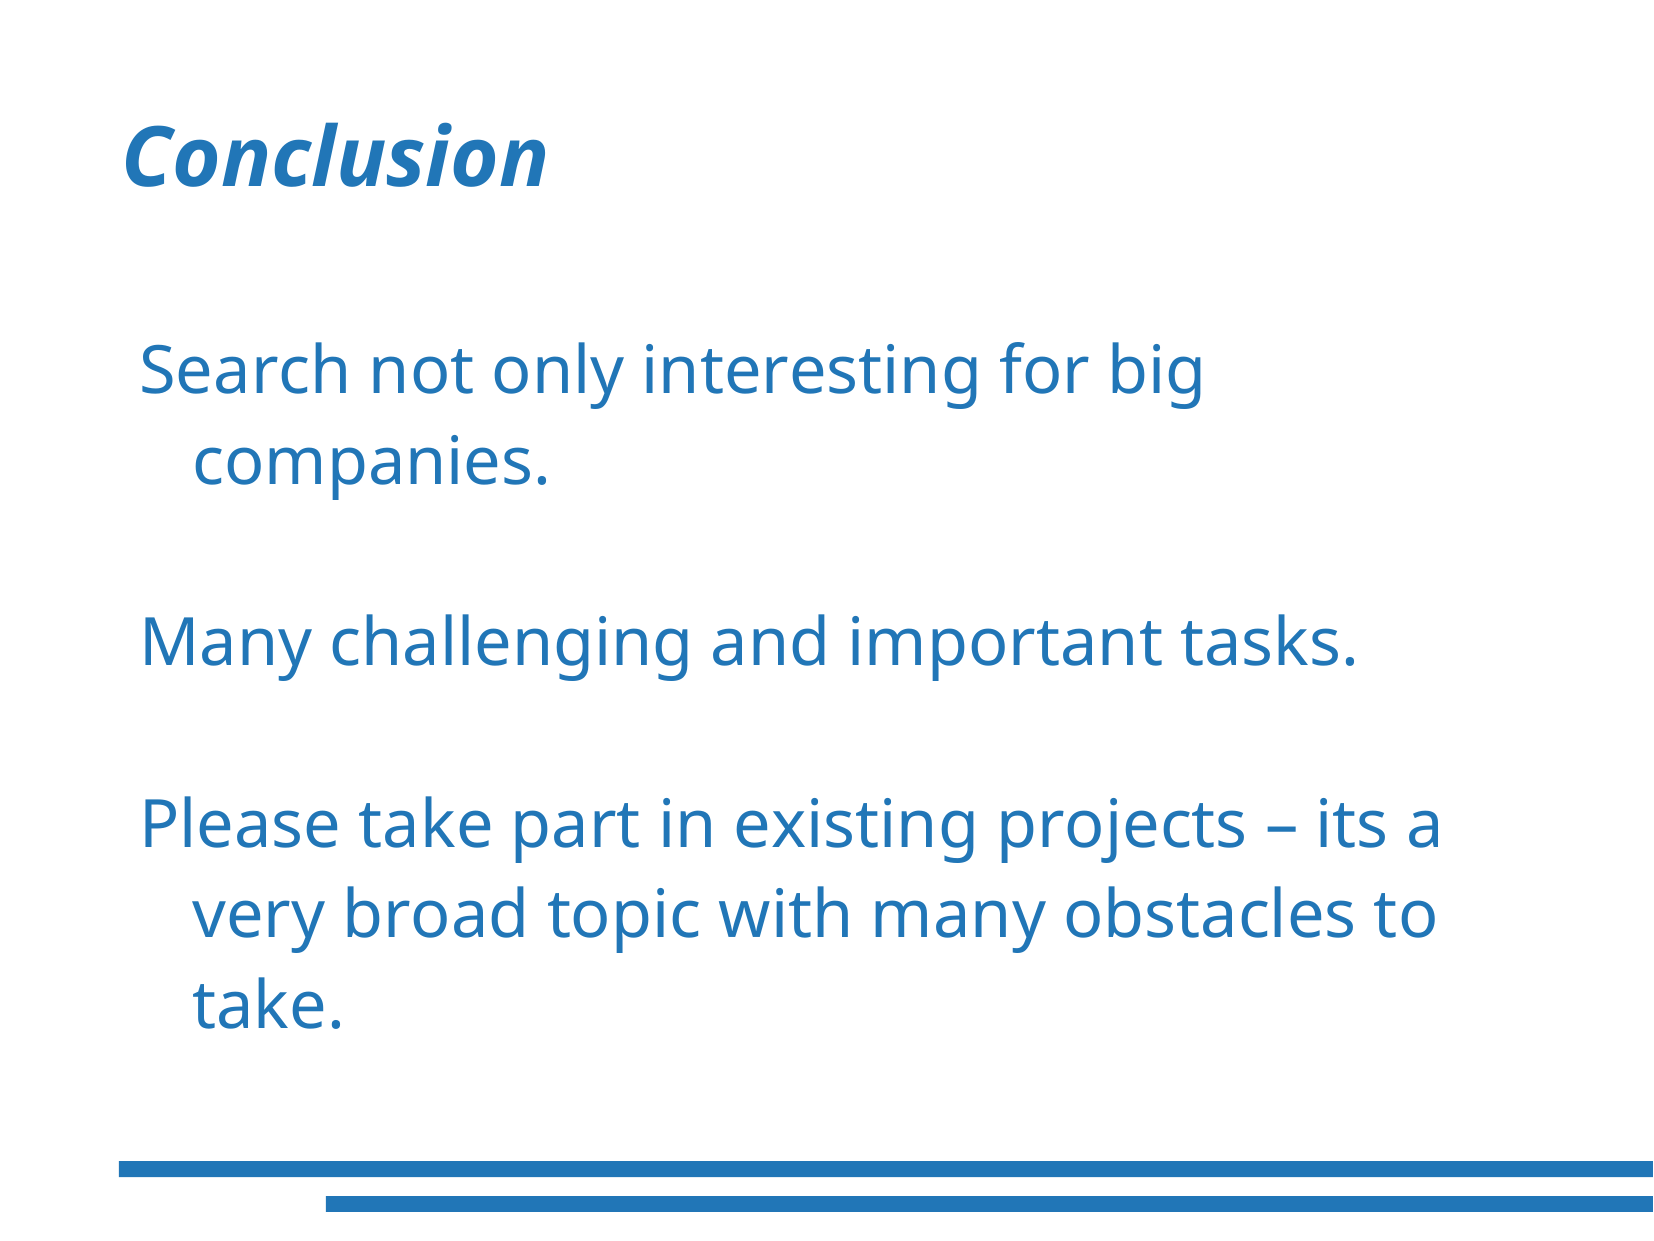

# Conclusion
Search not only interesting for big companies.
Many challenging and important tasks.
Please take part in existing projects – its a very broad topic with many obstacles to take.